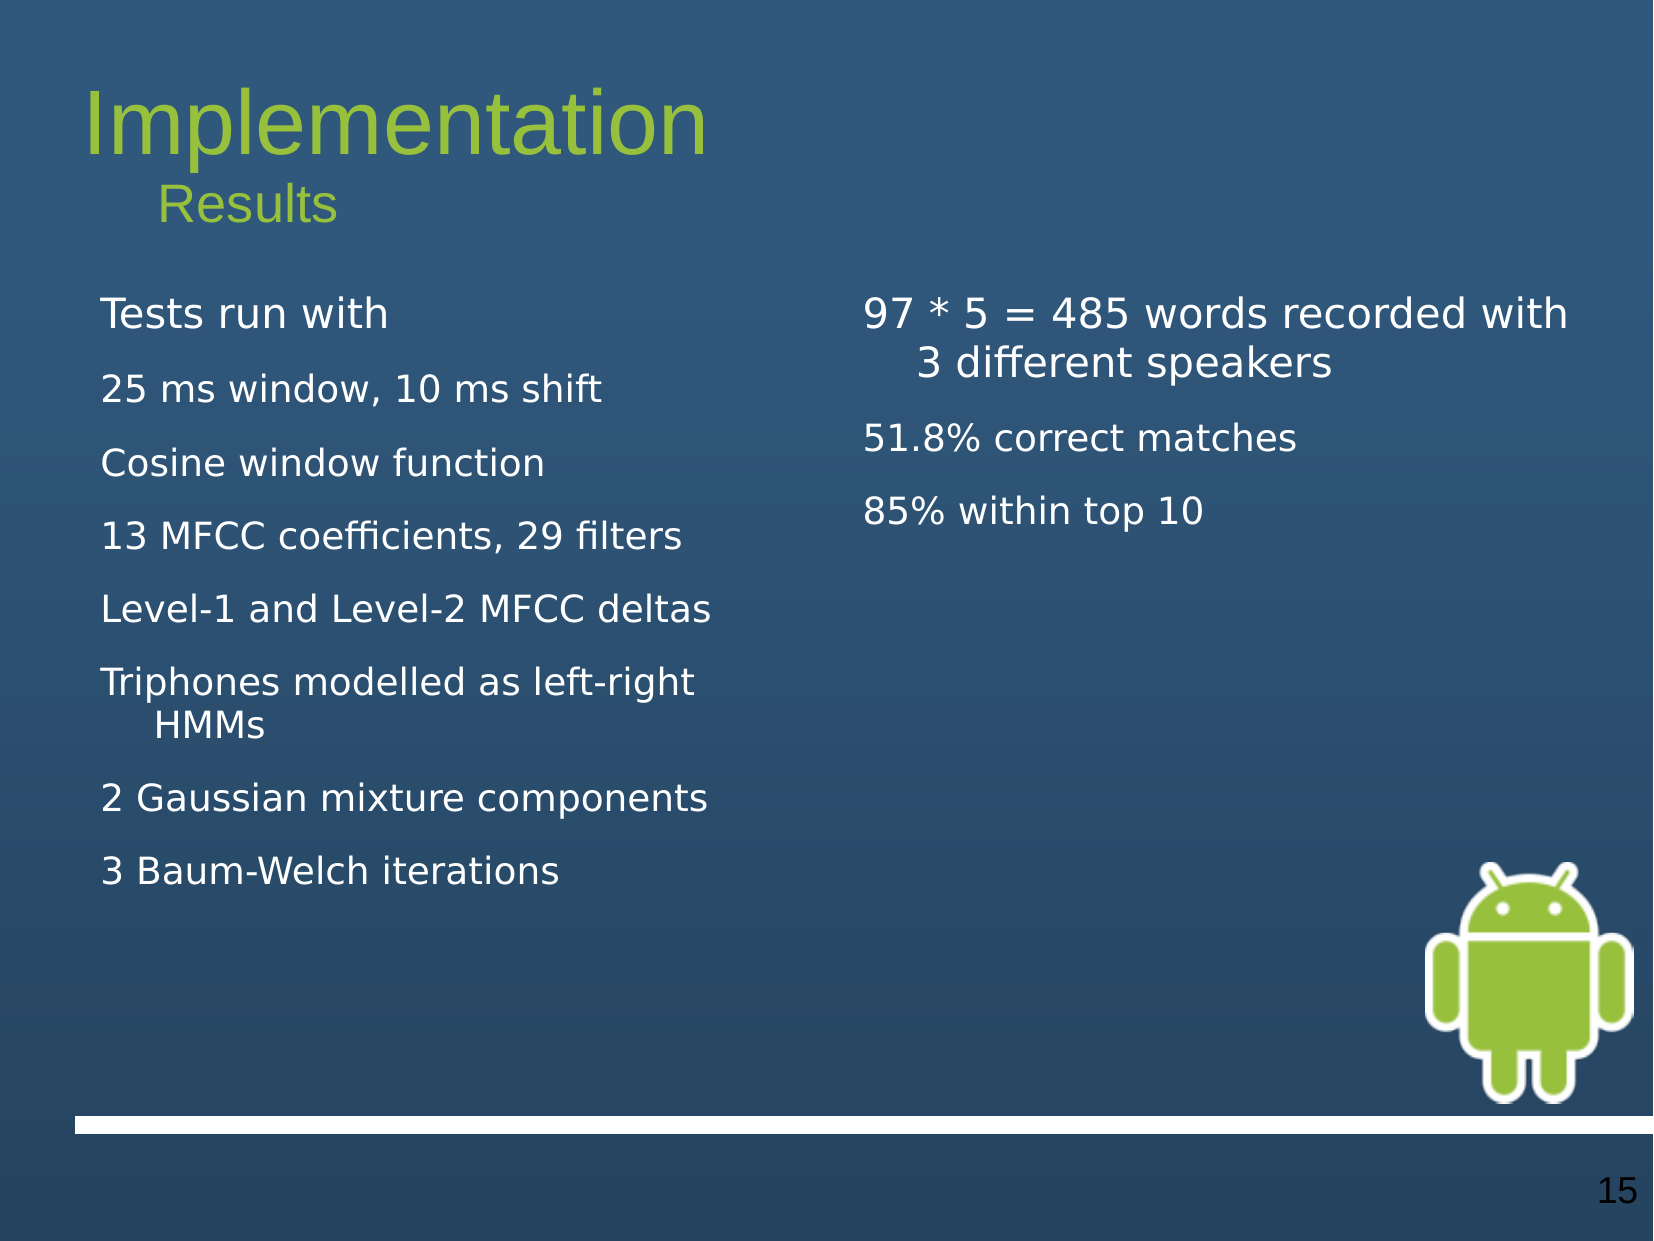

# Implementation Results
Tests run with
25 ms window, 10 ms shift
Cosine window function
13 MFCC coefficients, 29 filters
Level-1 and Level-2 MFCC deltas
Triphones modelled as left-right HMMs
2 Gaussian mixture components
3 Baum-Welch iterations
97 * 5 = 485 words recorded with 3 different speakers
51.8% correct matches
85% within top 10